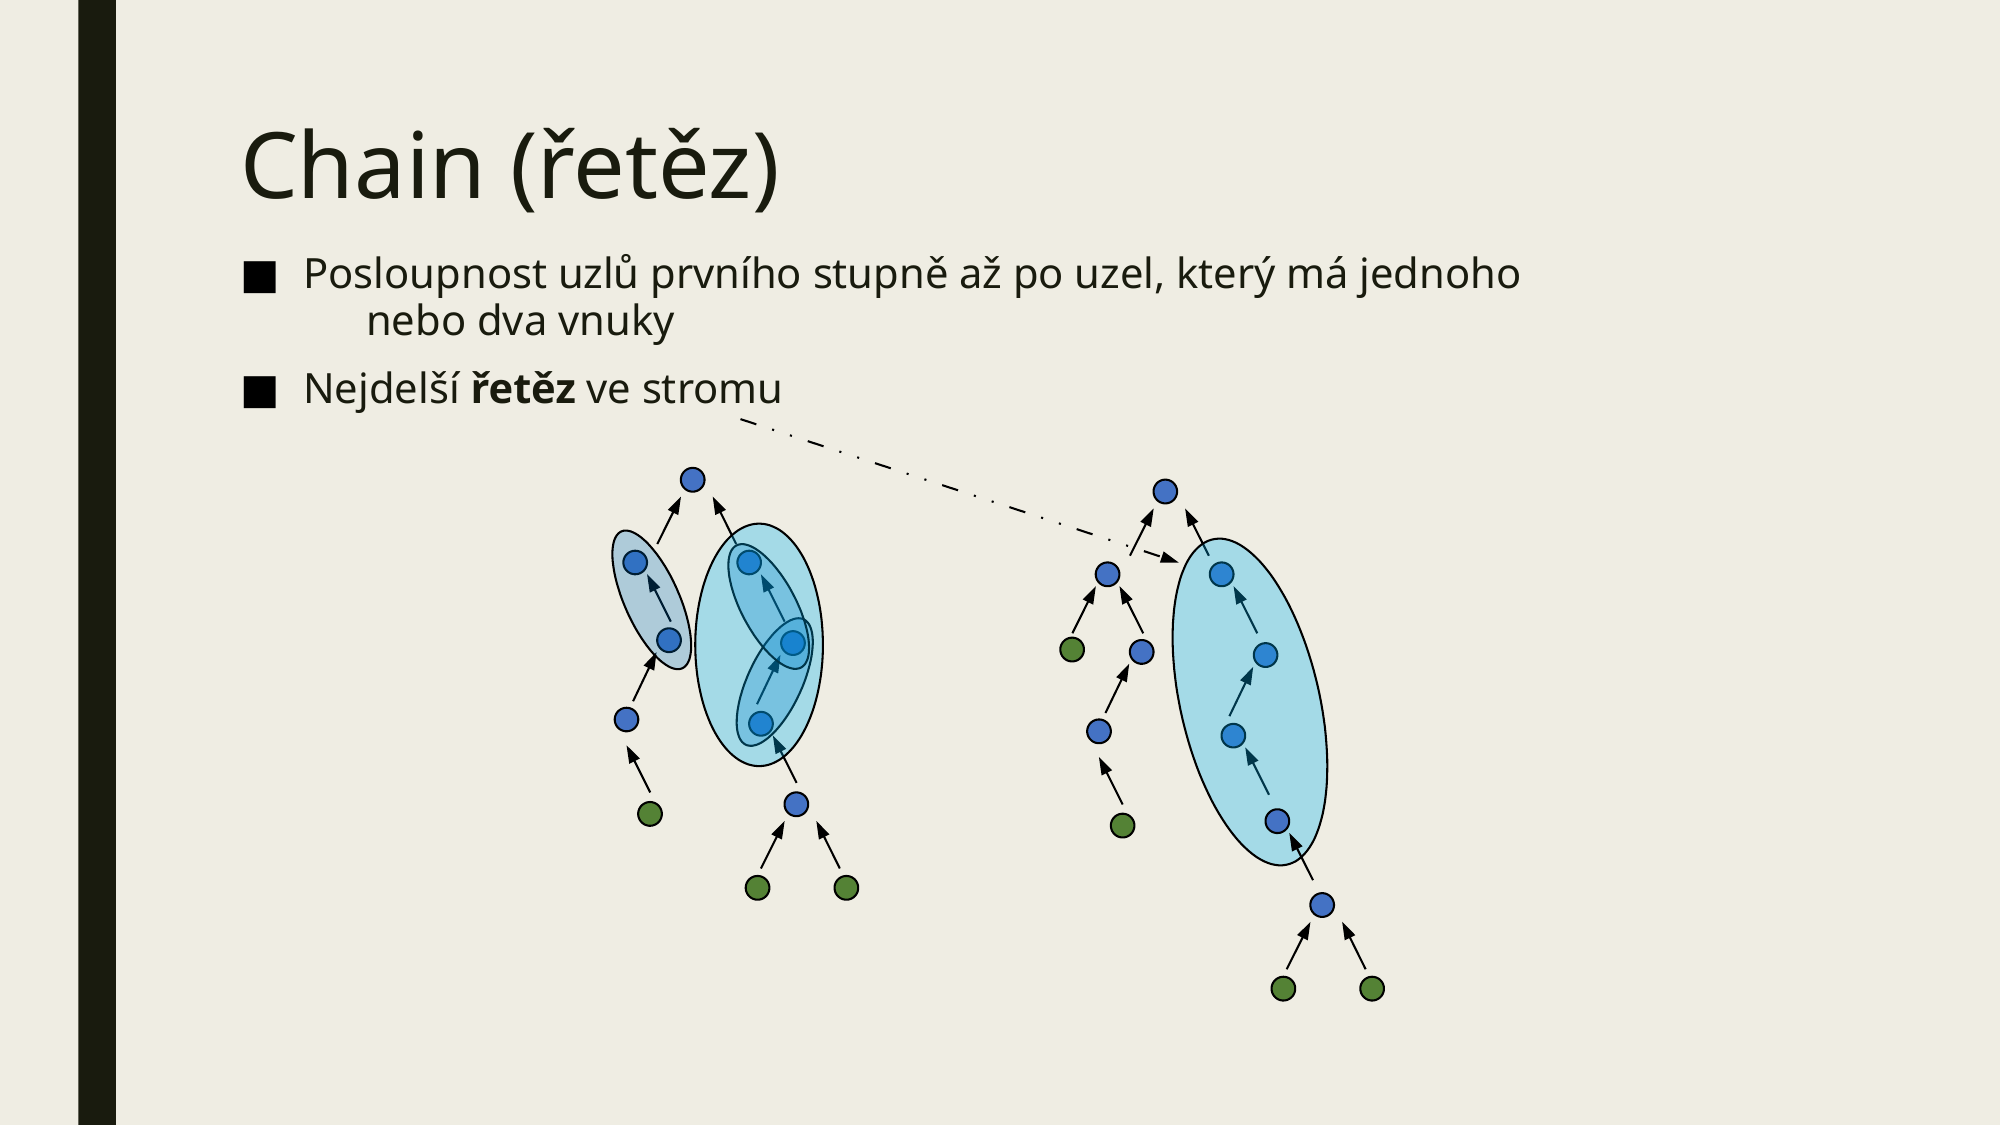

# Chain (řetěz)
Posloupnost uzlů prvního stupně až po uzel, který má jednoho nebo dva vnuky
Nejdelší řetěz ve stromu